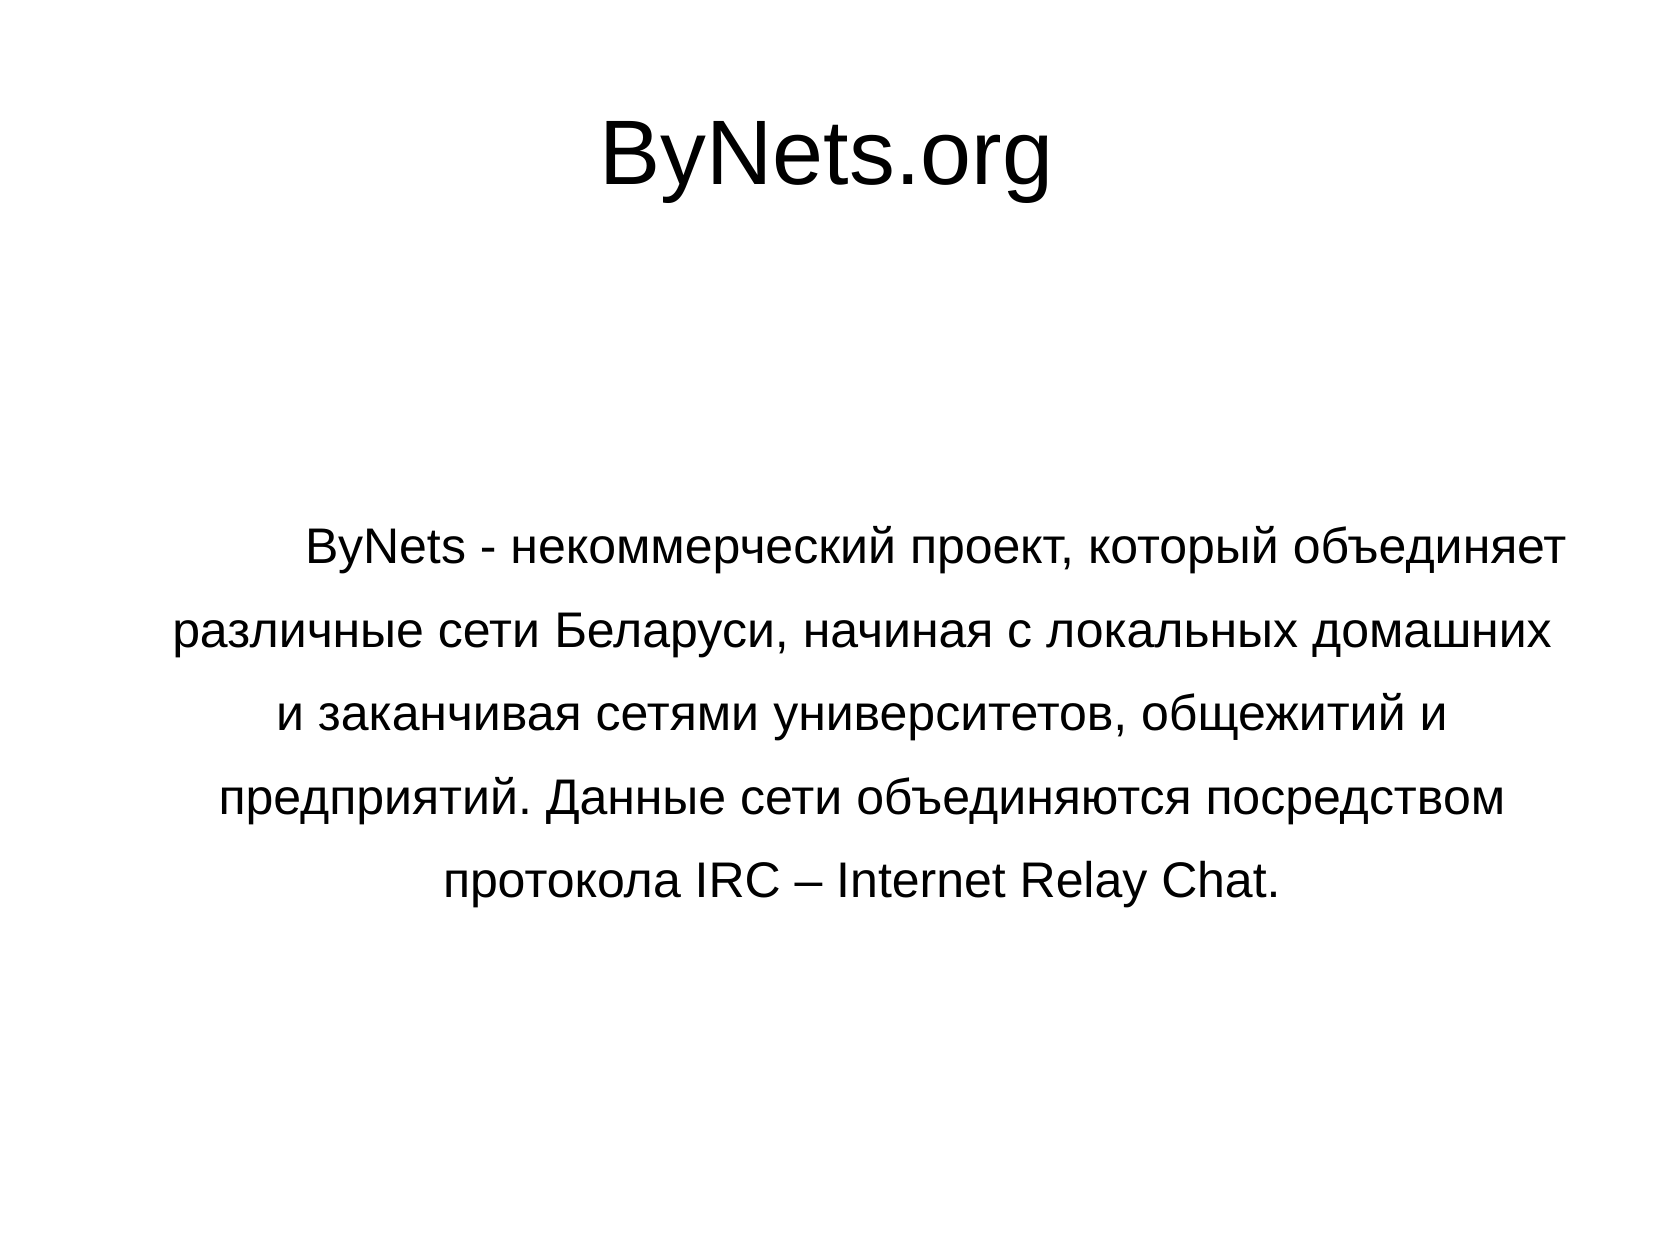

# ByNets.org
		ByNets - некоммерческий проект, который объединяет различные сети Беларуси, начиная с локальных домашних и заканчивая сетями университетов, общежитий и предприятий. Данные сети объединяются посредством протокола IRC – Internet Relay Chat.